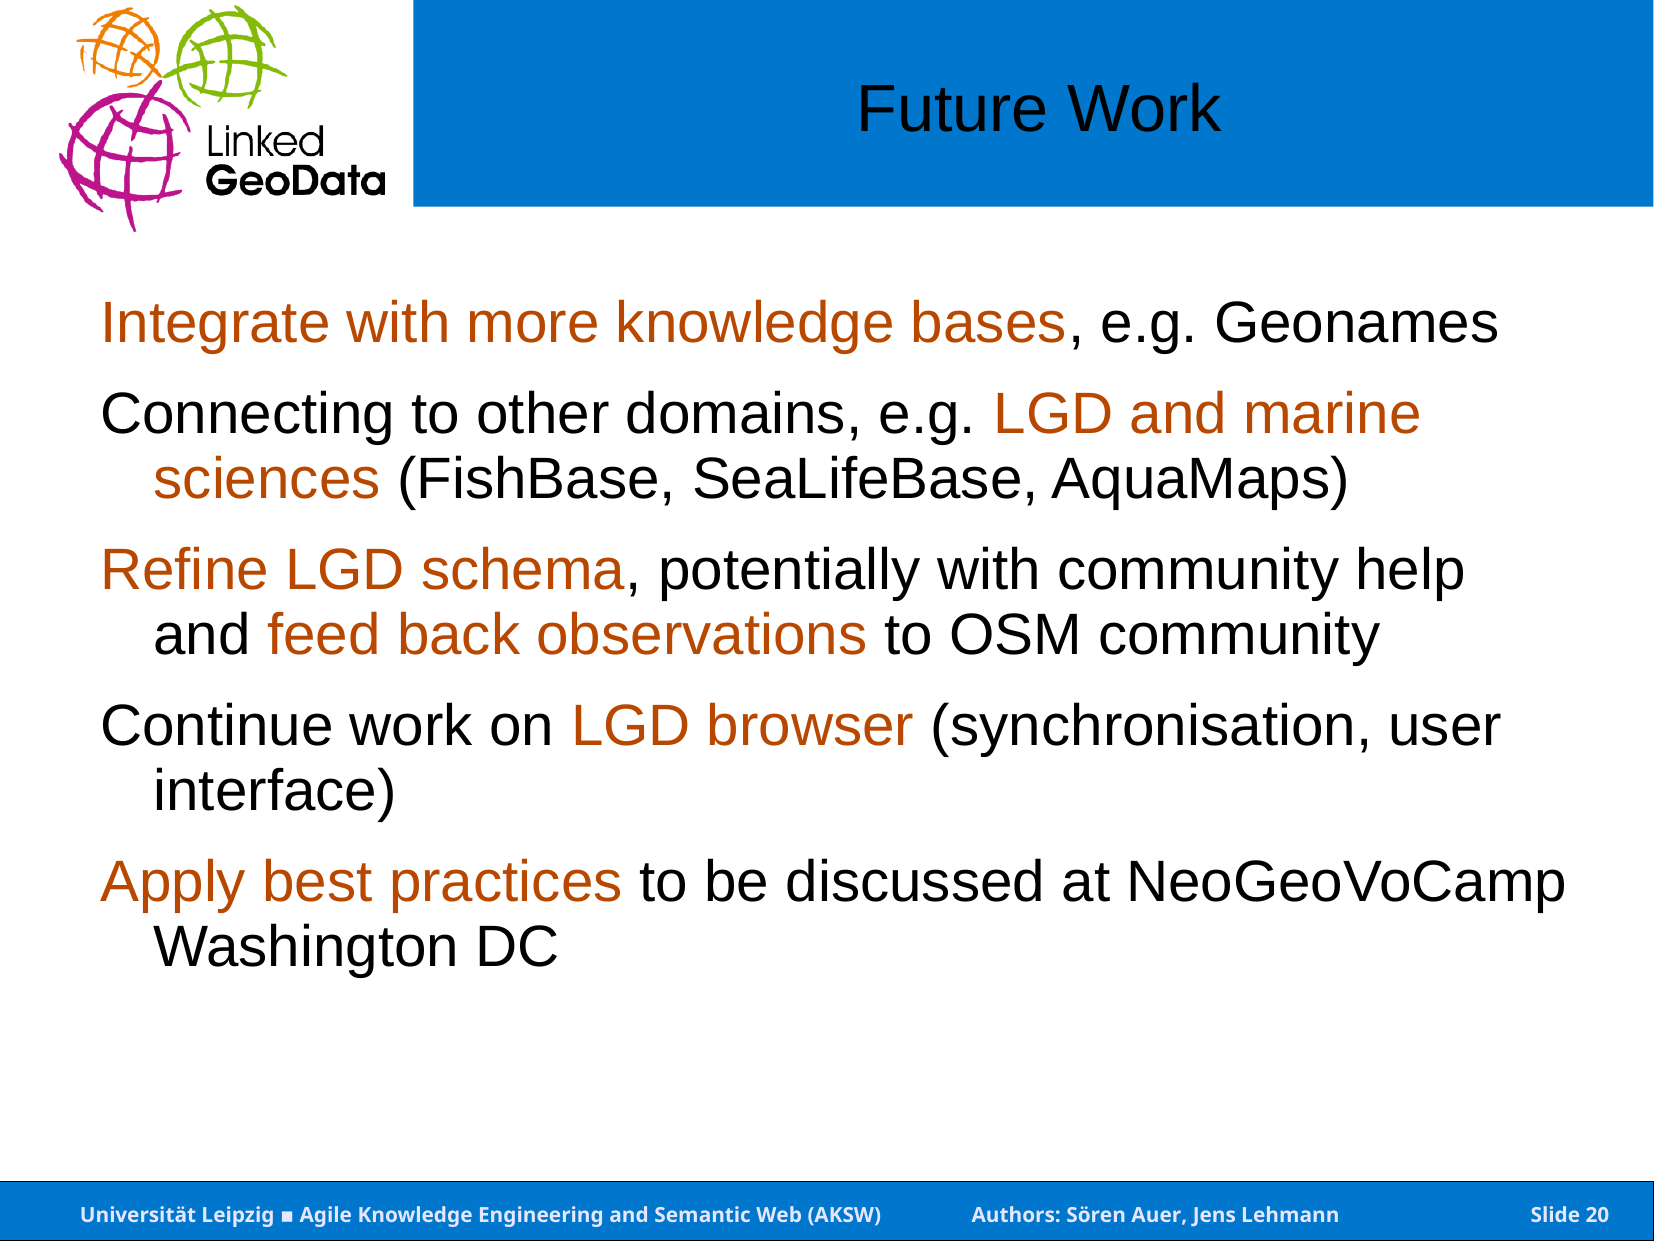

# Future Work
Integrate with more knowledge bases, e.g. Geonames
Connecting to other domains, e.g. LGD and marine sciences (FishBase, SeaLifeBase, AquaMaps)
Refine LGD schema, potentially with community help and feed back observations to OSM community
Continue work on LGD browser (synchronisation, user interface)
Apply best practices to be discussed at NeoGeoVoCamp Washington DC